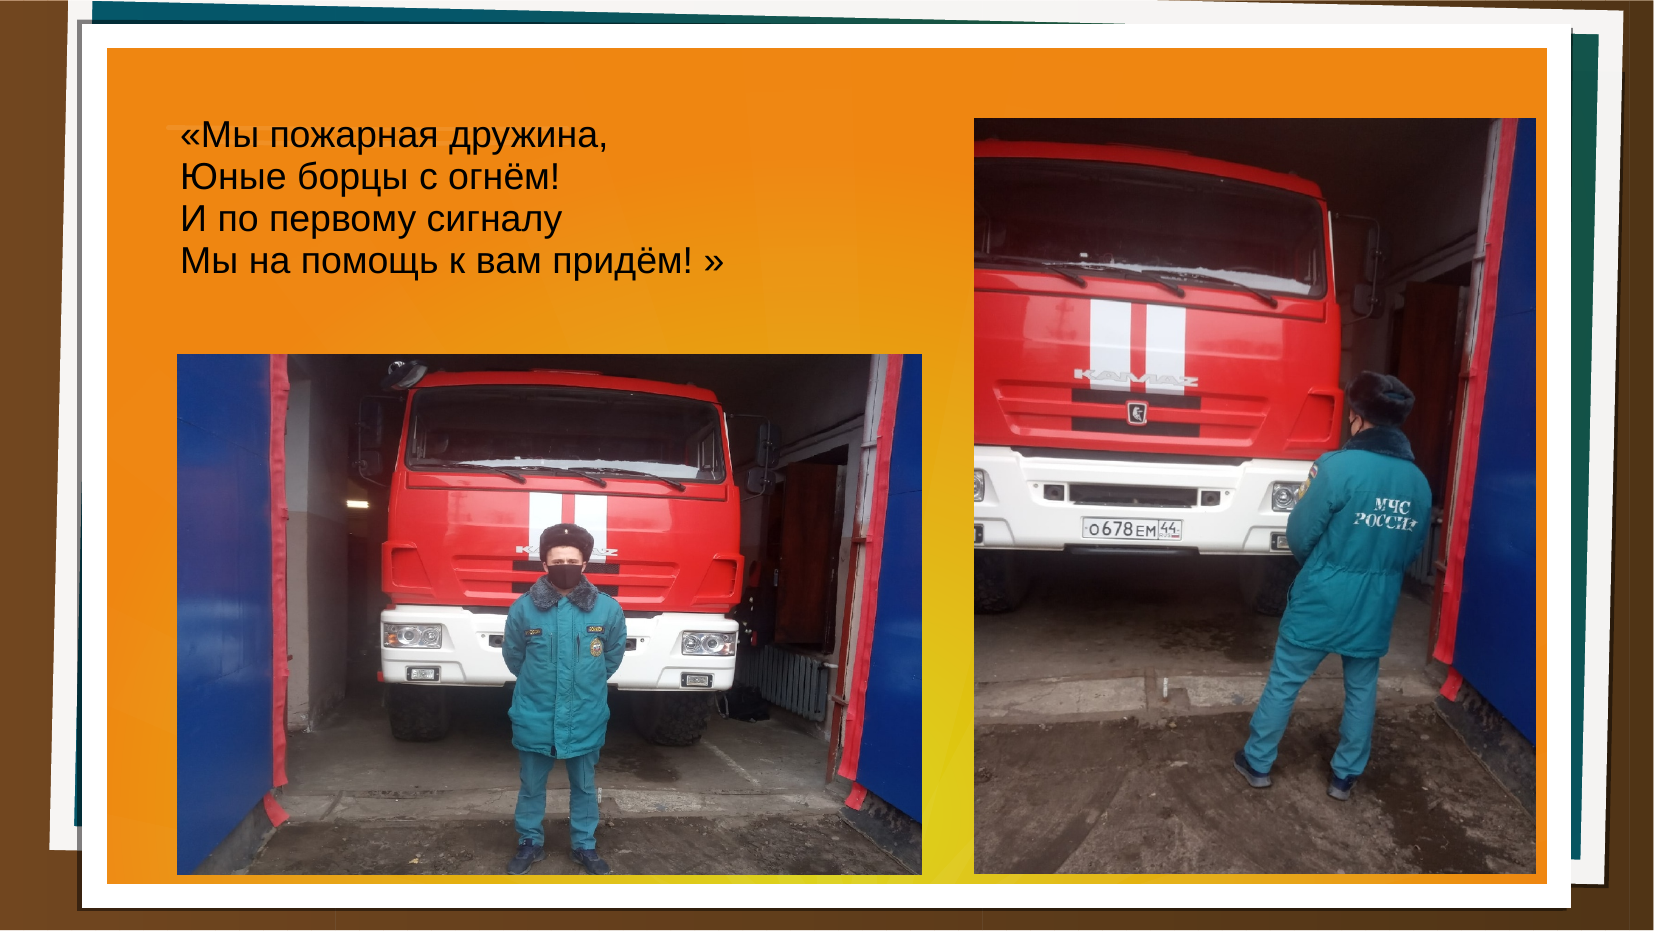

«Мы пожарная дружина,
Юные борцы с огнём!
И по первому сигналу
Мы на помощь к вам придём! »